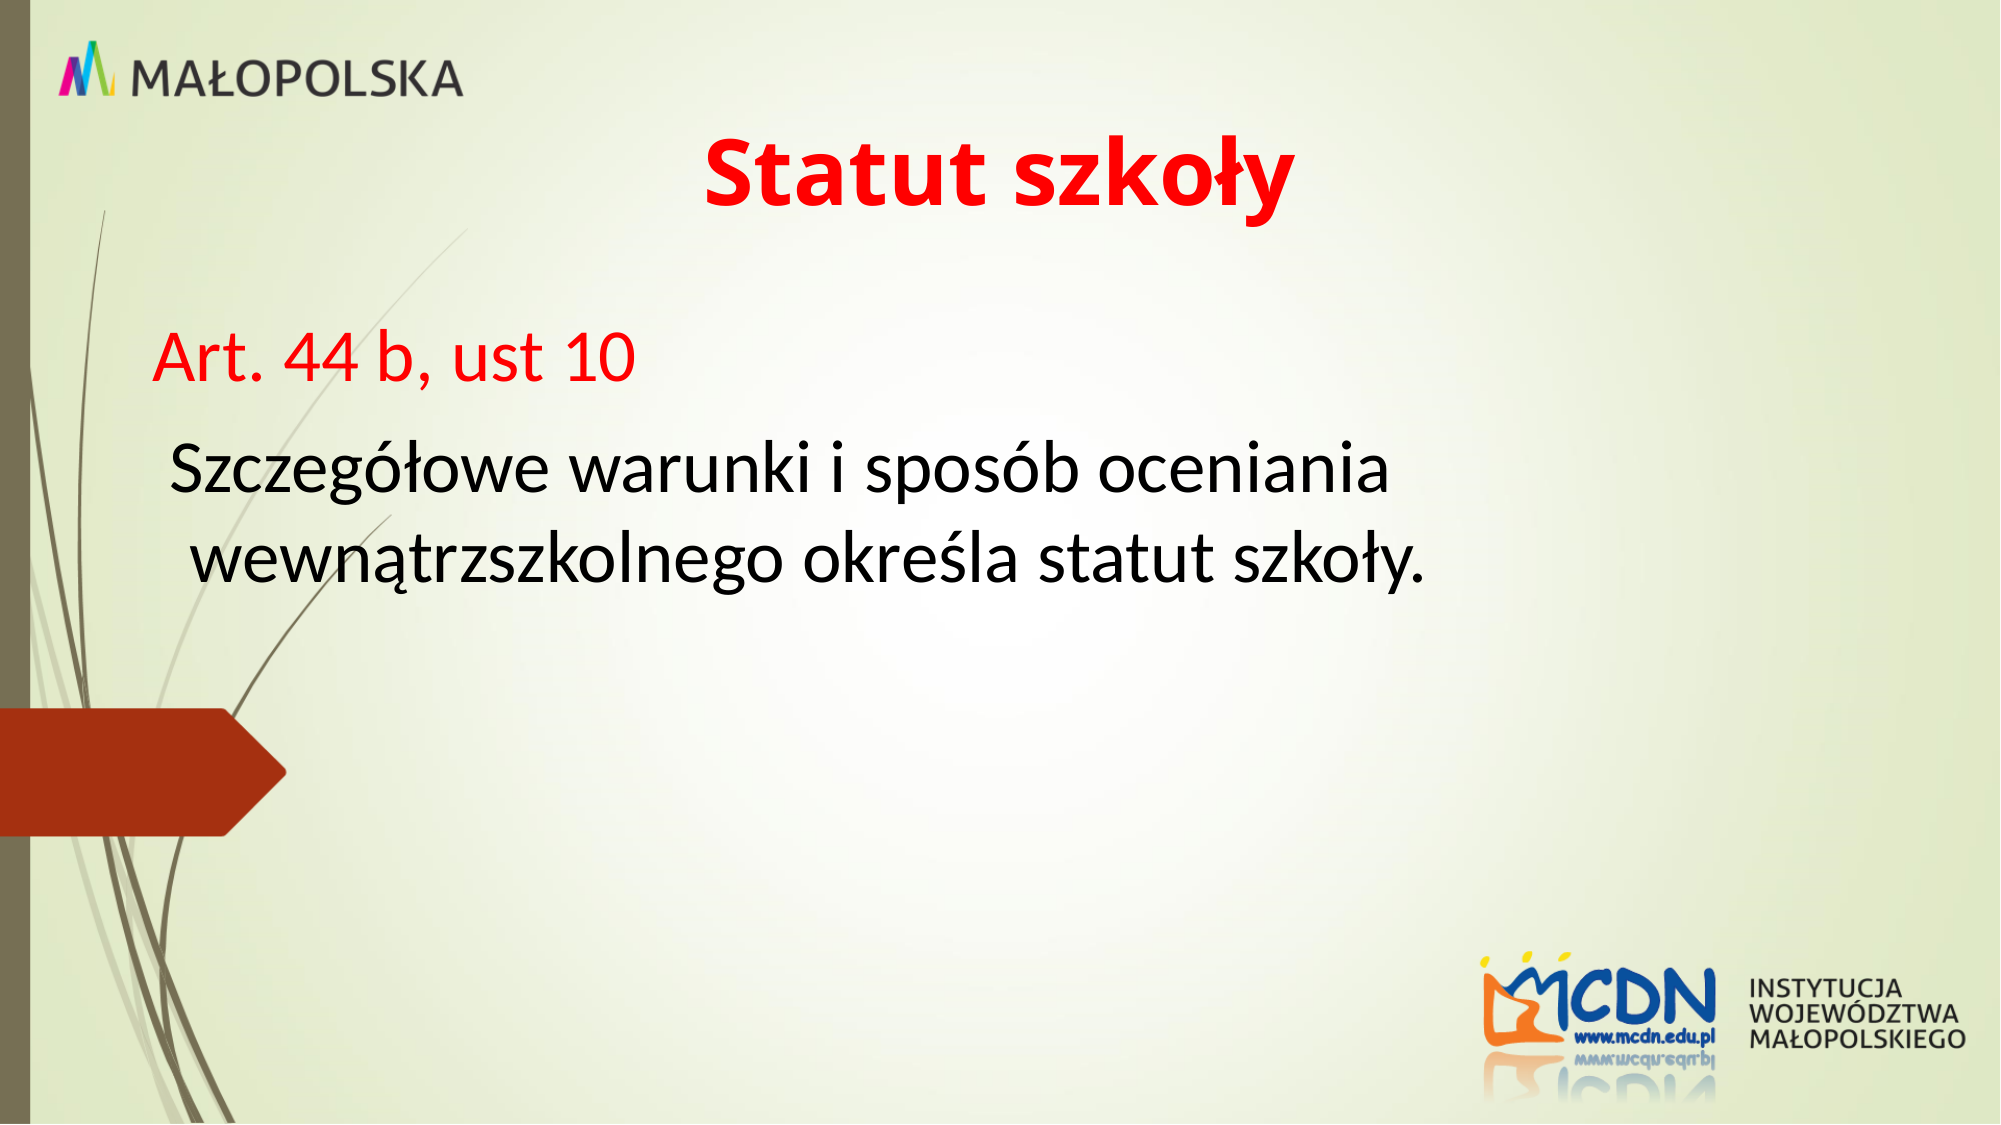

# Statut szkoły
Art. 44 b, ust 10
 Szczegółowe warunki i sposób oceniania wewnątrzszkolnego określa statut szkoły.